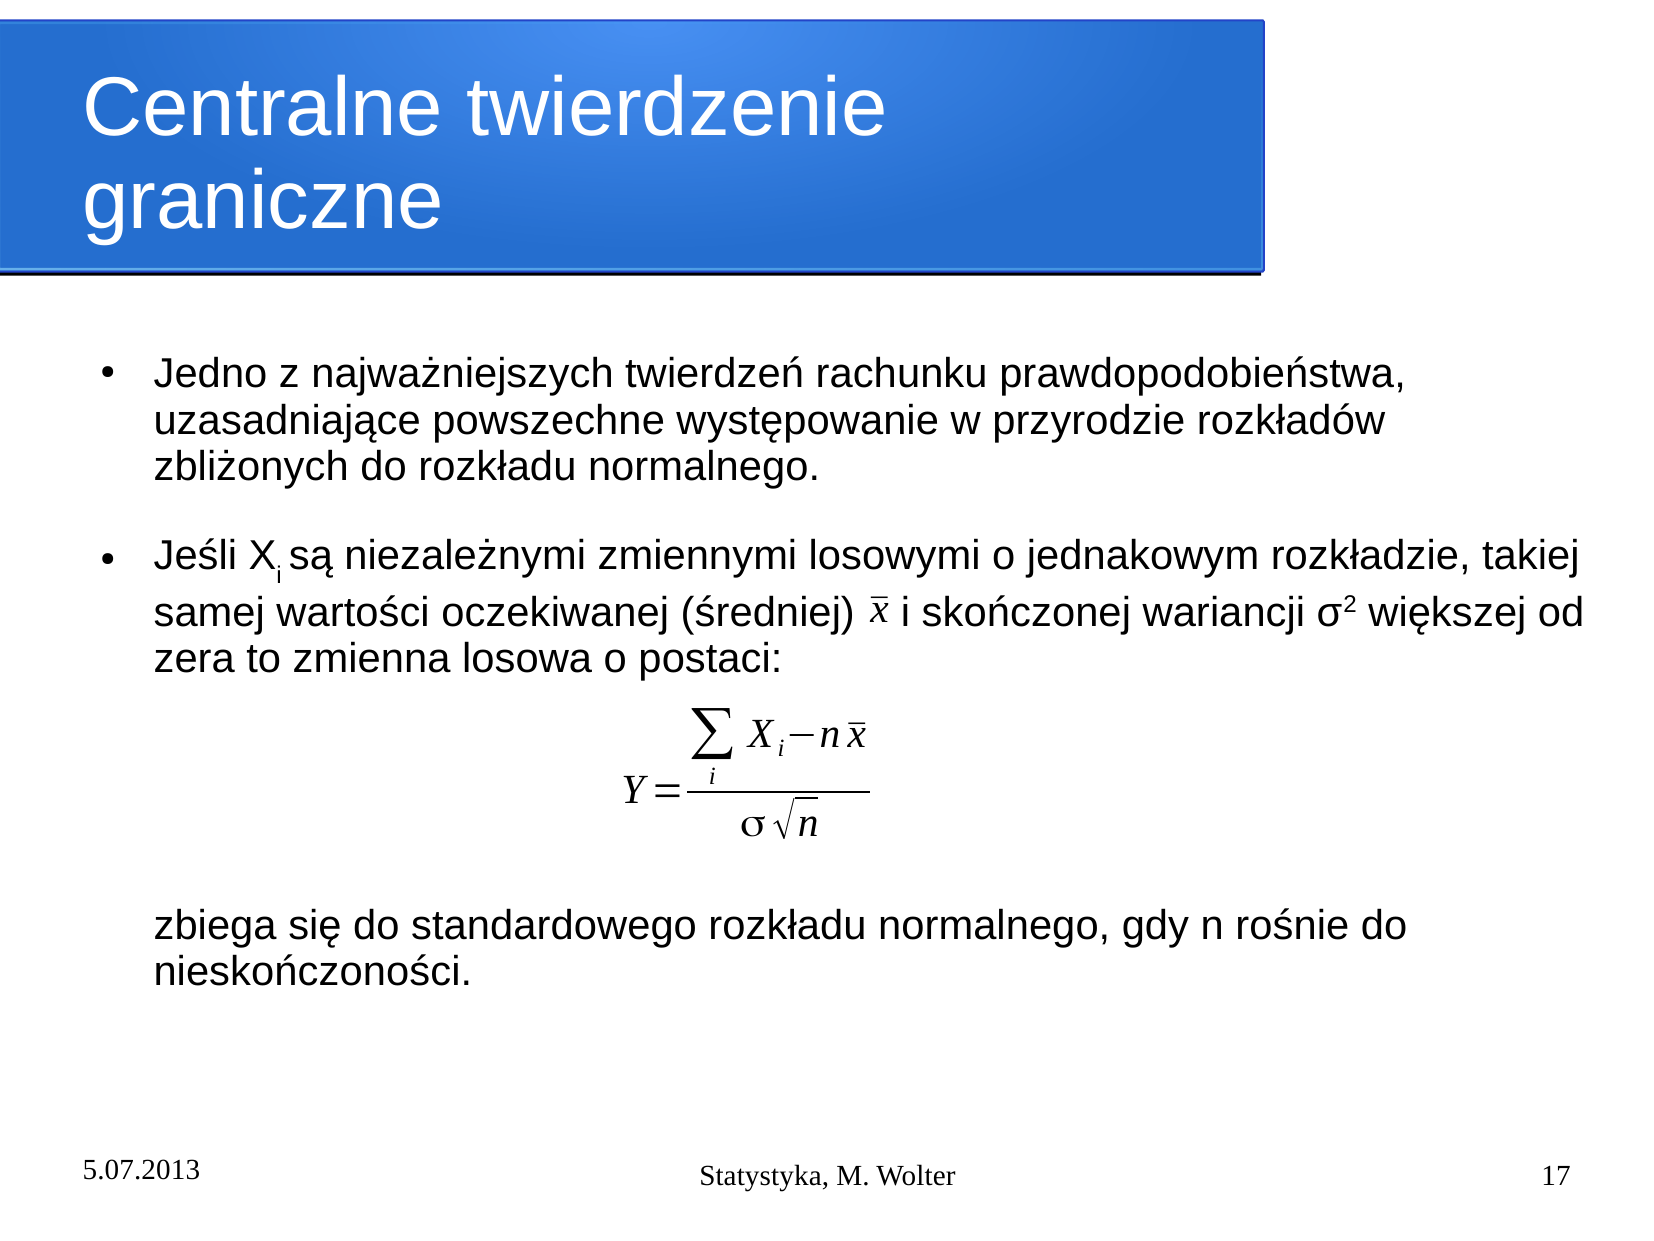

# Centralne twierdzenie graniczne
Jedno z najważniejszych twierdzeń rachunku prawdopodobieństwa, uzasadniające powszechne występowanie w przyrodzie rozkładów zbliżonych do rozkładu normalnego.
Jeśli Xi są niezależnymi zmiennymi losowymi o jednakowym rozkładzie, takiej samej wartości oczekiwanej (średniej) i skończonej wariancji σ2 większej od zera to zmienna losowa o postaci:
zbiega się do standardowego rozkładu normalnego, gdy n rośnie do nieskończoności.
5.07.2013
Statystyka, M. Wolter
17